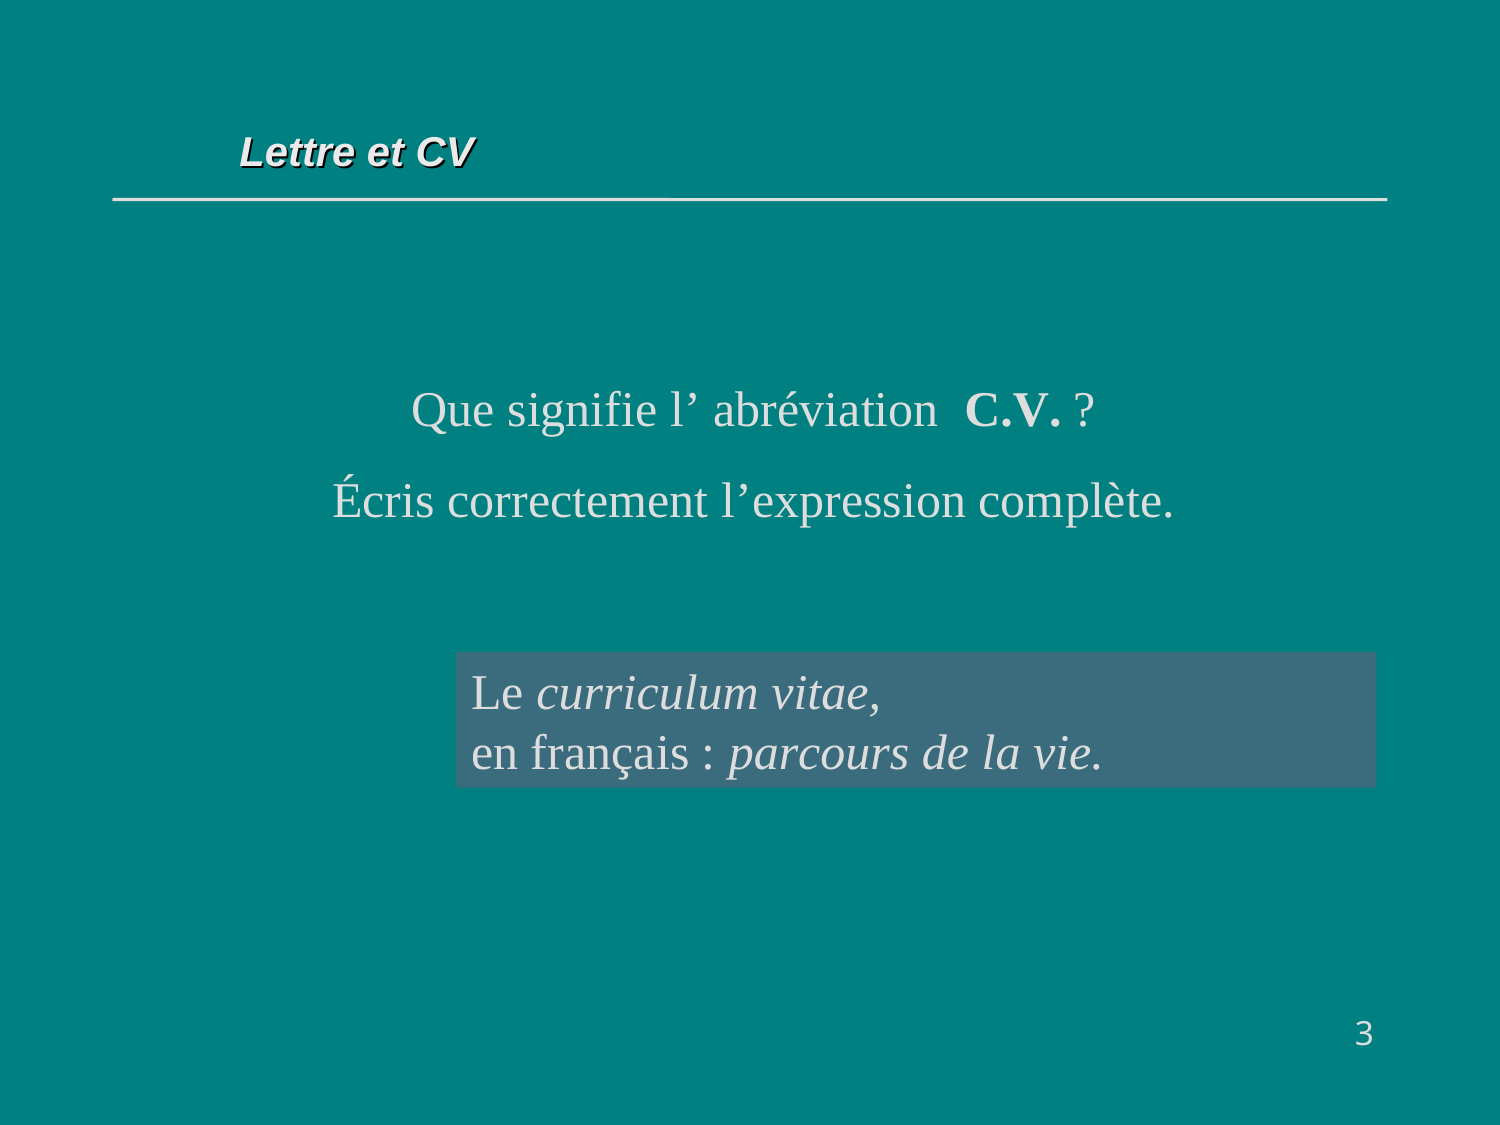

Lettre et CV
Que signifie l’ abréviation C.V. ?
Écris correctement l’expression complète.
Le curriculum vitae,
en français : parcours de la vie.
3